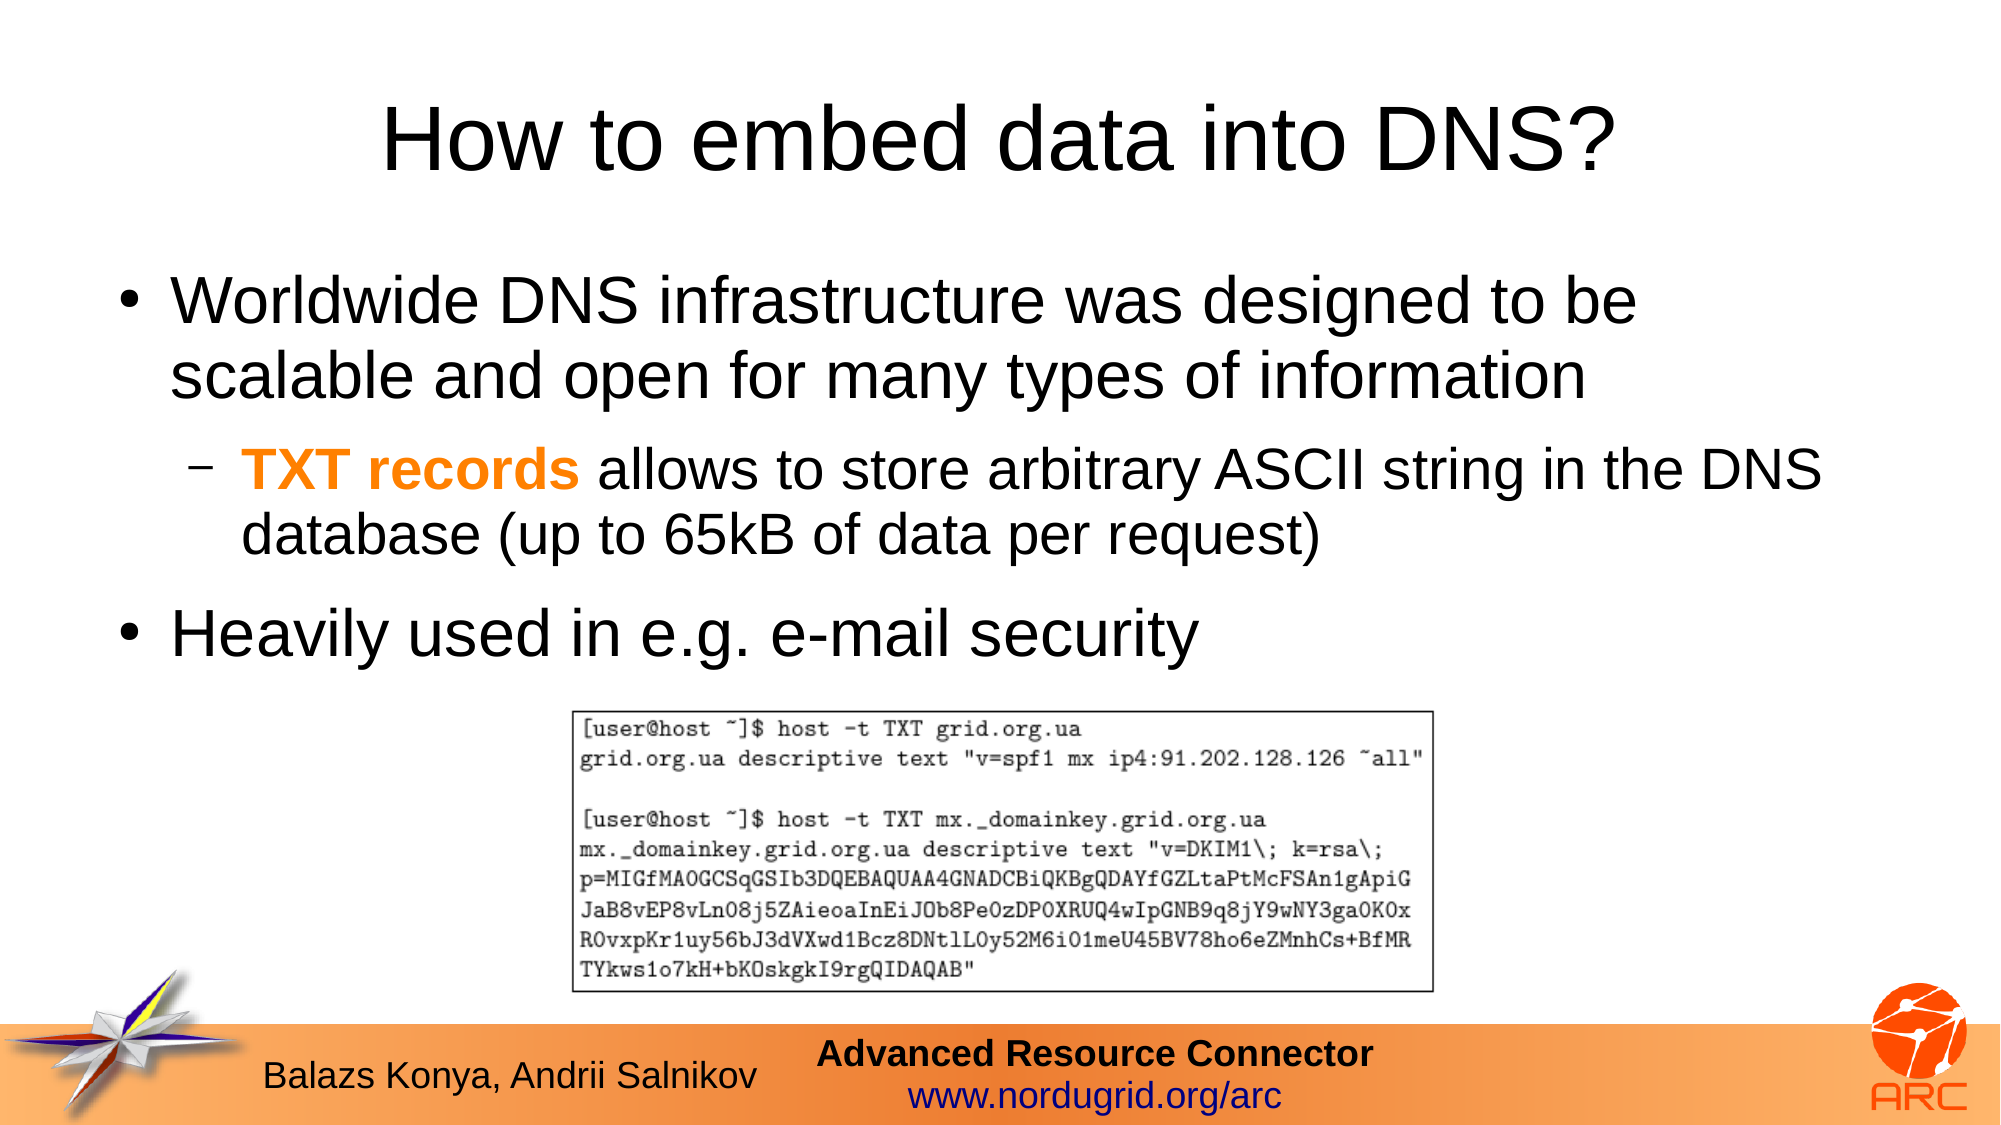

# How to embed data into DNS?
Worldwide DNS infrastructure was designed to be scalable and open for many types of information
TXT records allows to store arbitrary ASCII string in the DNS database (up to 65kB of data per request)
Heavily used in e.g. e-mail security
Balazs Konya, Andrii Salnikov